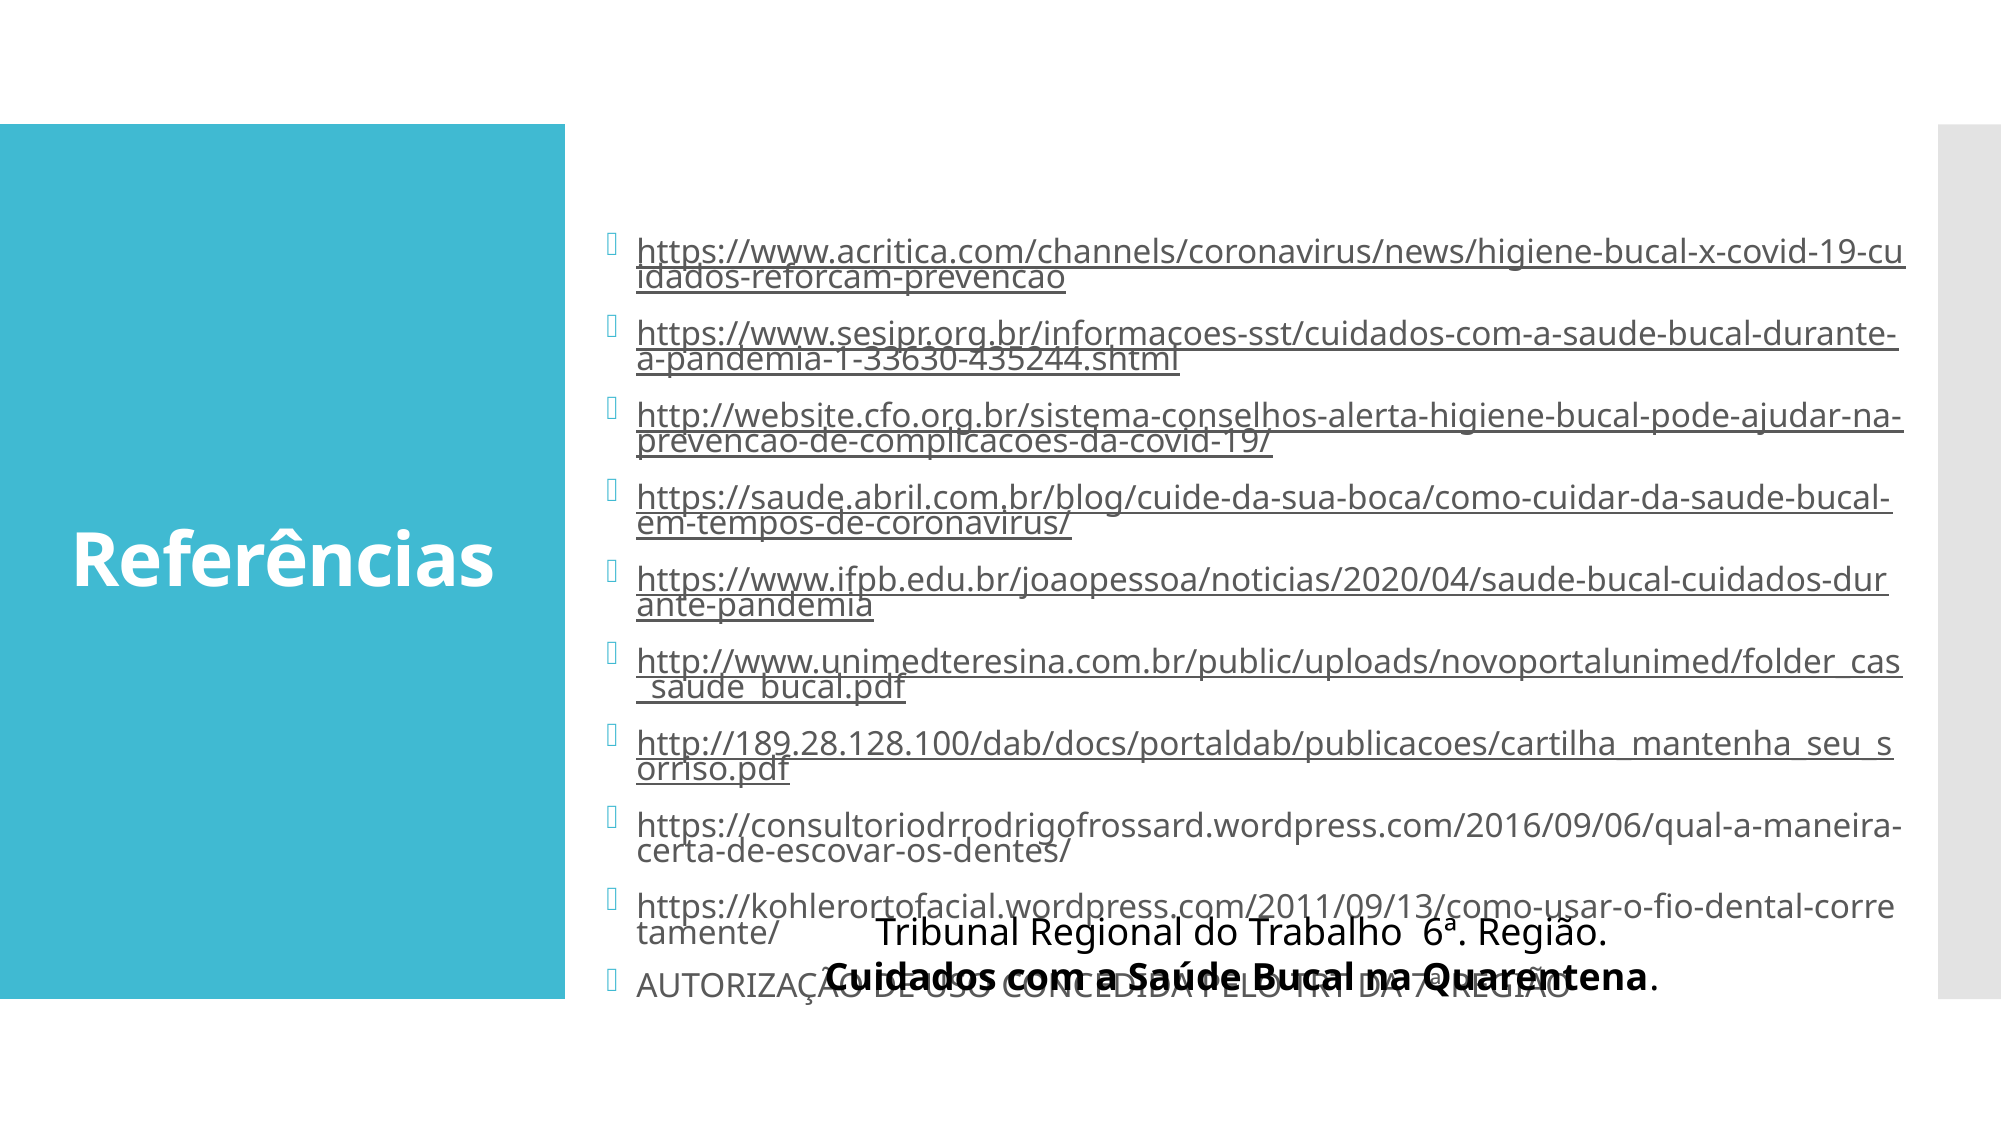

# Referências
https://www.acritica.com/channels/coronavirus/news/higiene-bucal-x-covid-19-cuidados-reforcam-prevencao
https://www.sesipr.org.br/informacoes-sst/cuidados-com-a-saude-bucal-durante-a-pandemia-1-33630-435244.shtml
http://website.cfo.org.br/sistema-conselhos-alerta-higiene-bucal-pode-ajudar-na-prevencao-de-complicacoes-da-covid-19/
https://saude.abril.com.br/blog/cuide-da-sua-boca/como-cuidar-da-saude-bucal-em-tempos-de-coronavirus/
https://www.ifpb.edu.br/joaopessoa/noticias/2020/04/saude-bucal-cuidados-durante-pandemia
http://www.unimedteresina.com.br/public/uploads/novoportalunimed/folder_cas_saude_bucal.pdf
http://189.28.128.100/dab/docs/portaldab/publicacoes/cartilha_mantenha_seu_sorriso.pdf
https://consultoriodrrodrigofrossard.wordpress.com/2016/09/06/qual-a-maneira-certa-de-escovar-os-dentes/
https://kohlerortofacial.wordpress.com/2011/09/13/como-usar-o-fio-dental-corretamente/
AUTORIZAÇÃO DE USO CONCEDIDA PELO TRT DA 7ª REGIÃO
Tribunal Regional do Trabalho 6ª. Região.
 Cuidados com a Saúde Bucal na Quarentena.